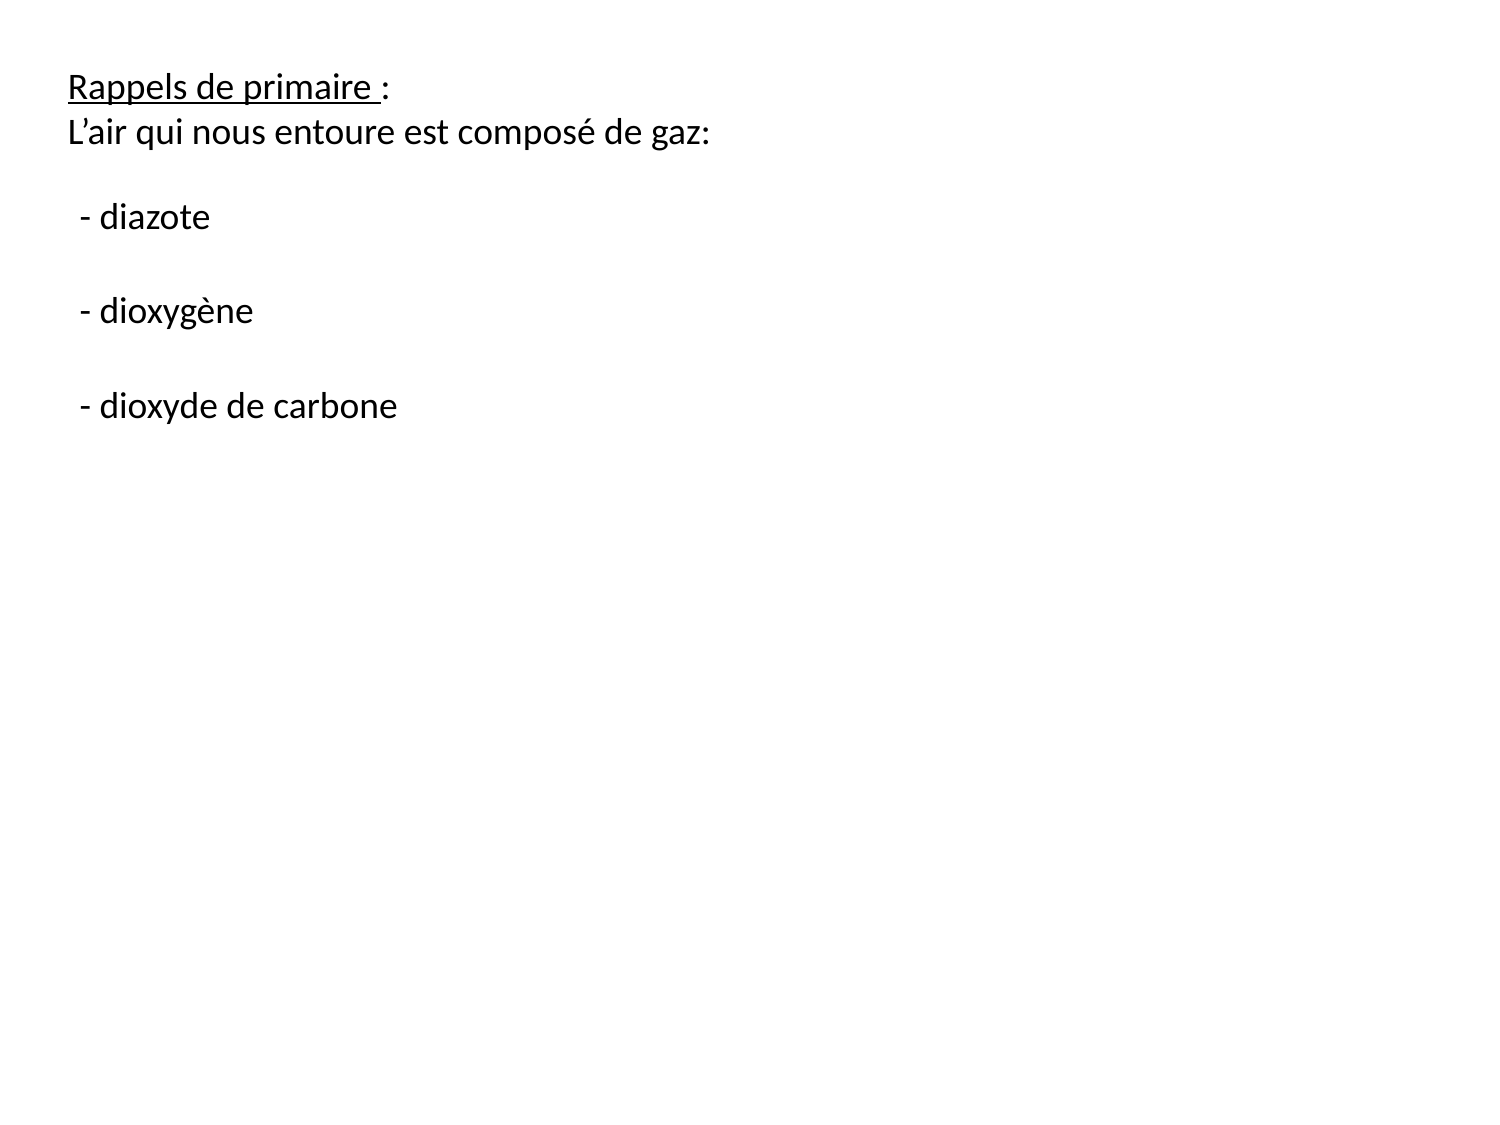

Rappels de primaire :
L’air qui nous entoure est composé de gaz:
- diazote
- dioxygène
- dioxyde de carbone